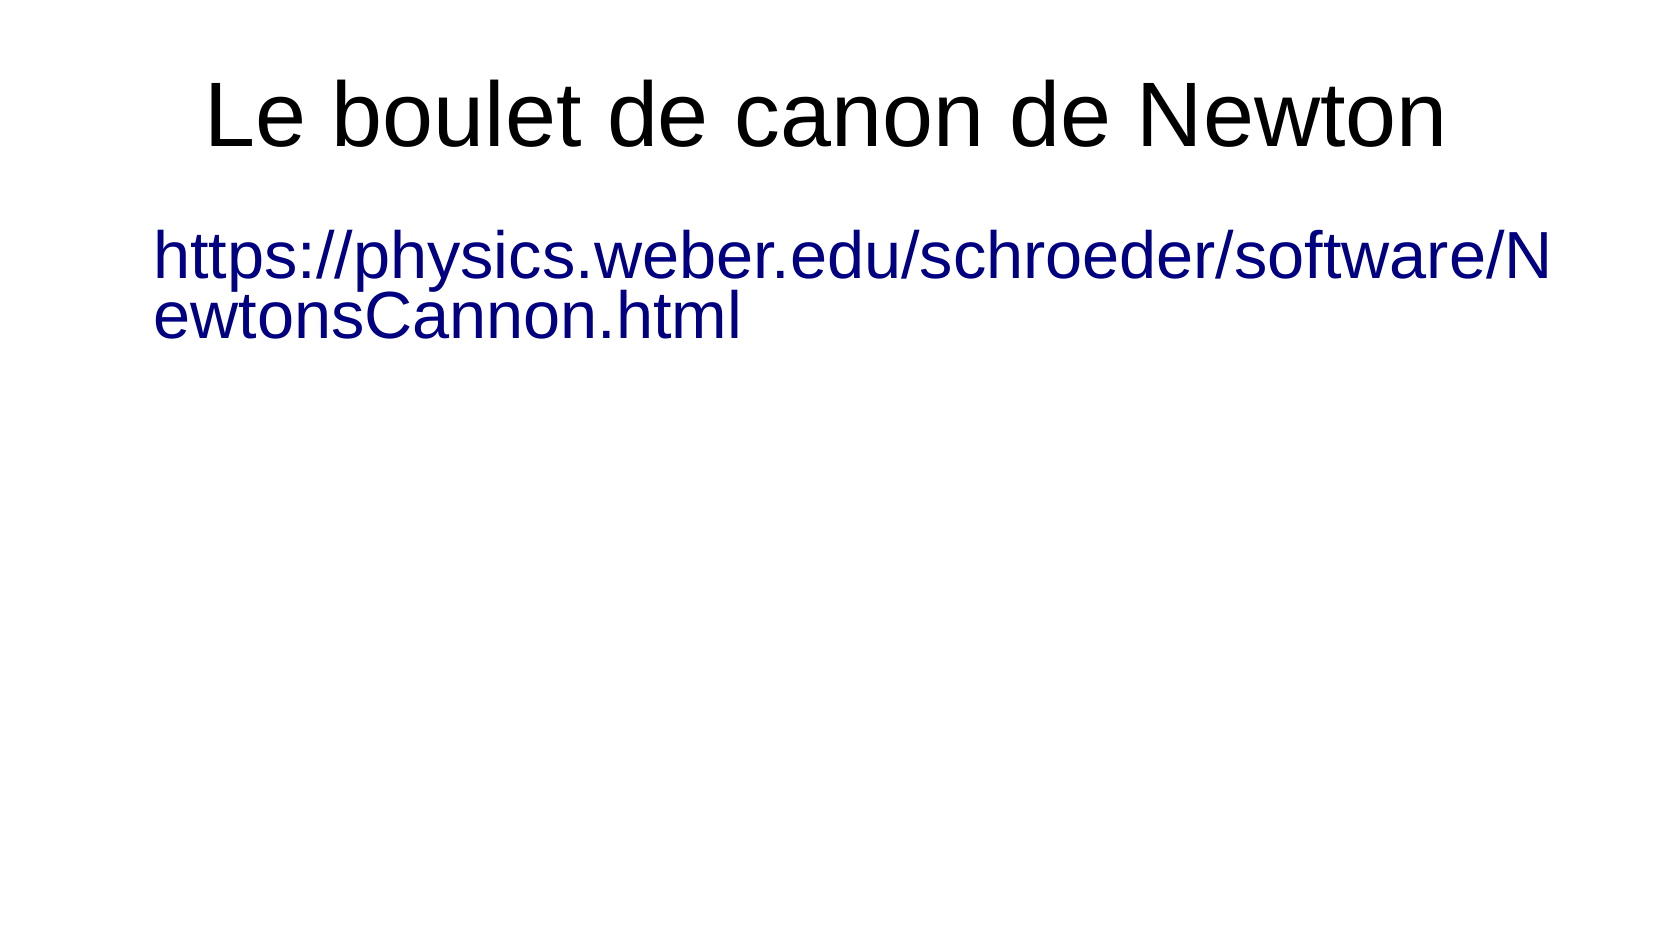

# Le boulet de canon de Newton
https://physics.weber.edu/schroeder/software/NewtonsCannon.html